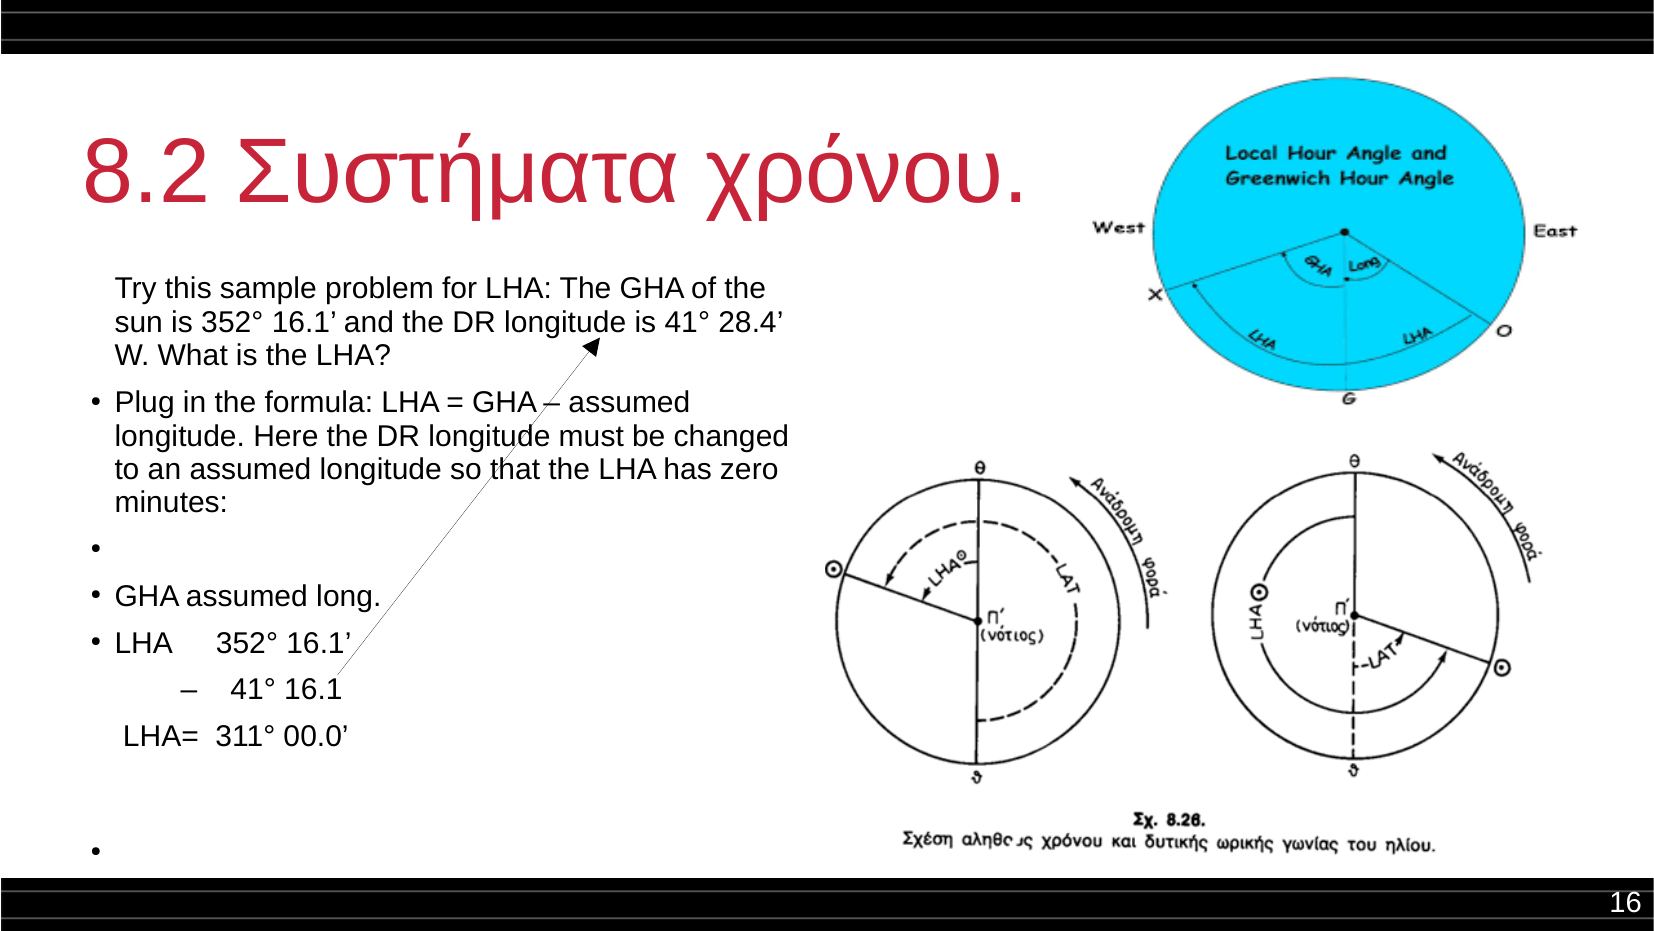

# 8.2 Συστήματα χρόνου.
Try this sample problem for LHA: The GHA of the sun is 352° 16.1’ and the DR longitude is 41° 28.4’ W. What is the LHA?
Plug in the formula: LHA = GHA – assumed longitude. Here the DR longitude must be changed to an assumed longitude so that the LHA has zero minutes:
GHA assumed long.
LHA	 	352° 16.1’
 – 41° 16.1
 LHA= 311° 00.0’